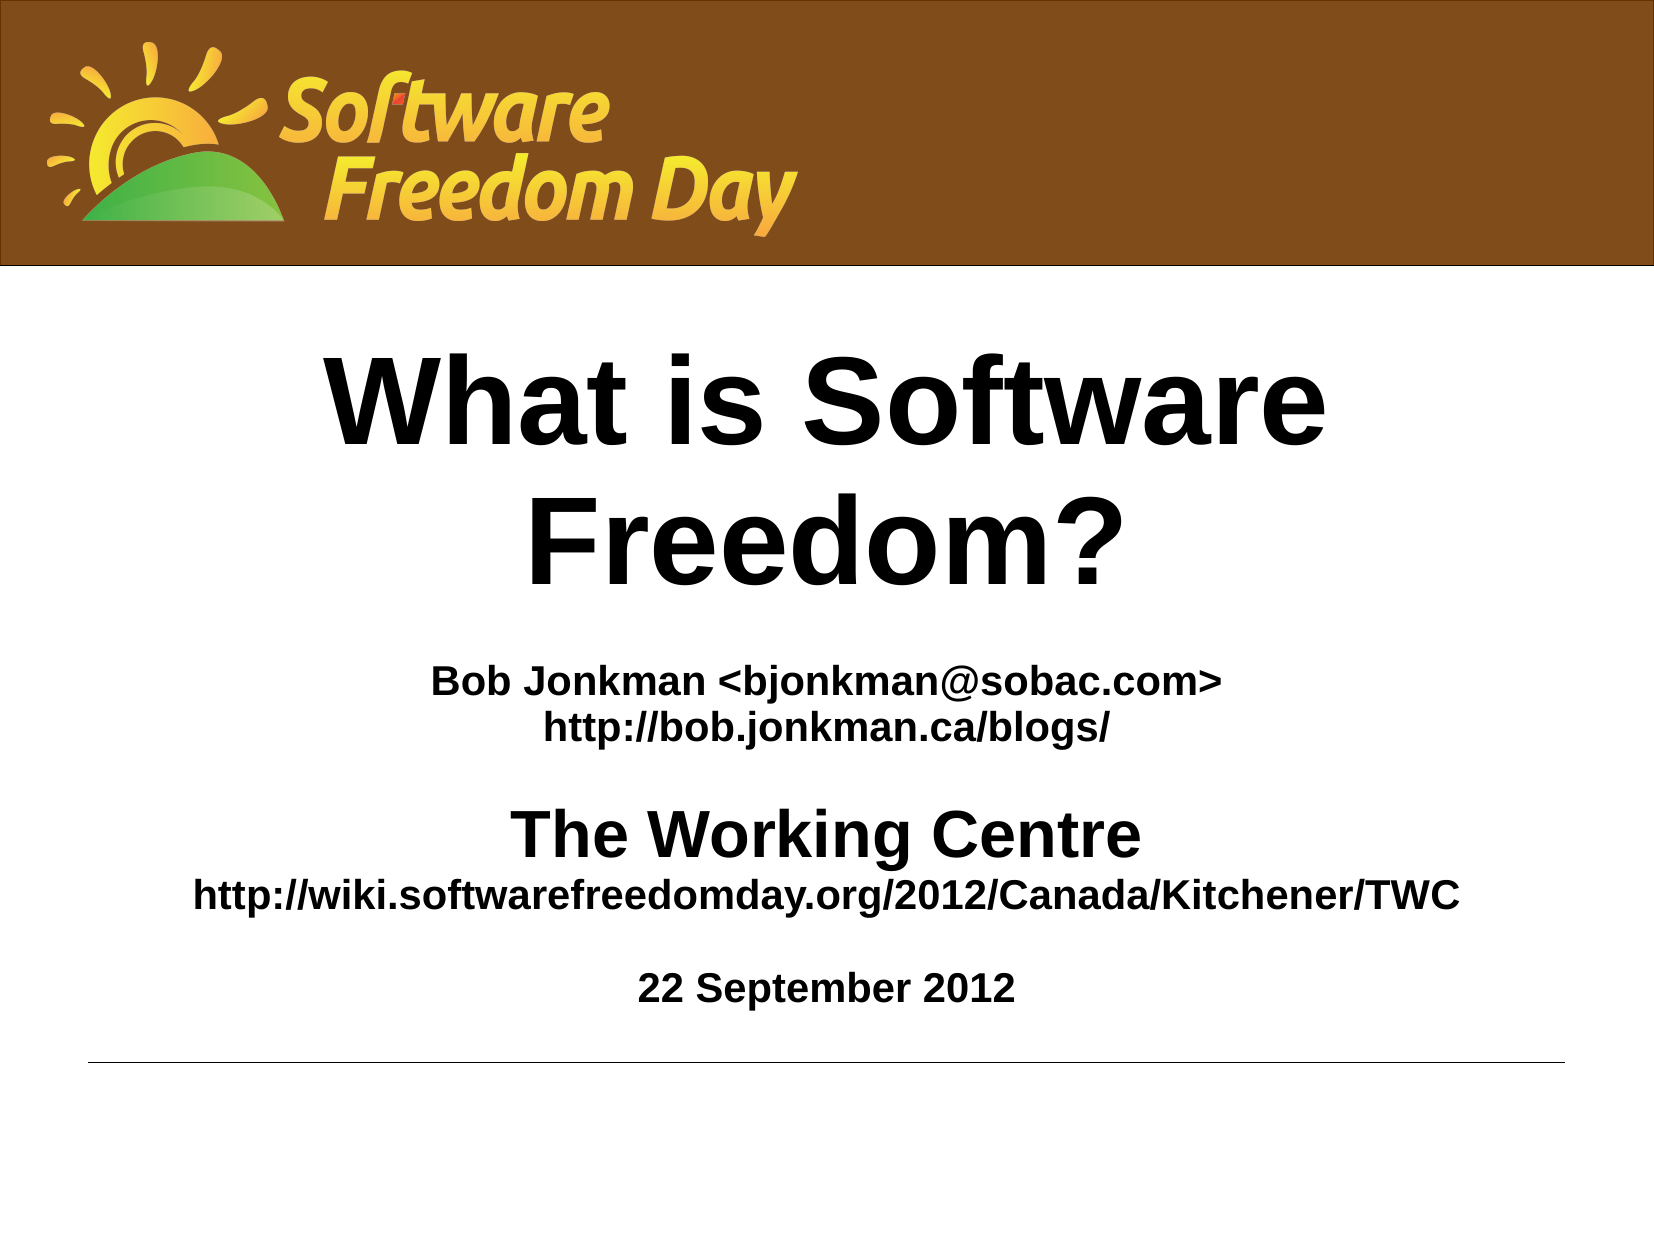

What is Software Freedom?
Bob Jonkman <bjonkman@sobac.com>
http://bob.jonkman.ca/blogs/
The Working Centre
http://wiki.softwarefreedomday.org/2012/Canada/Kitchener/TWC
22 September 2012